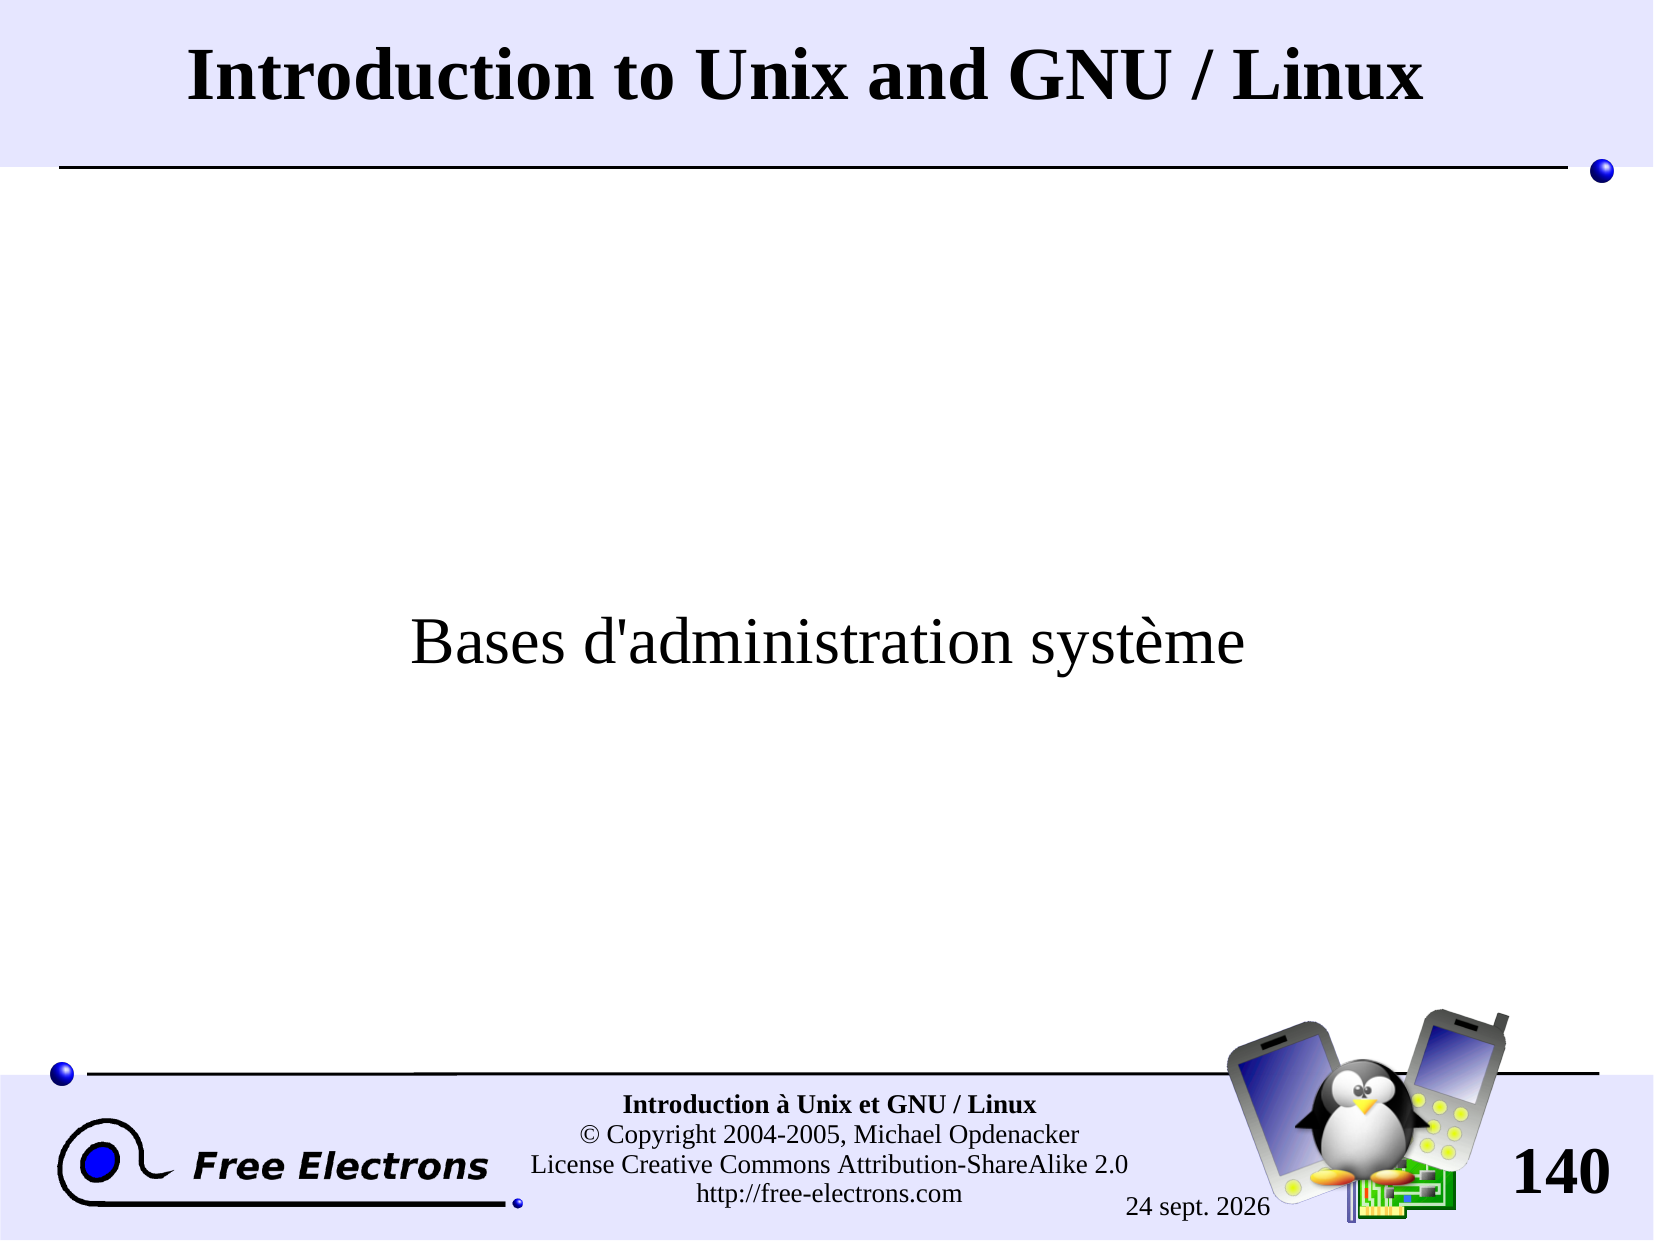

# Introduction to Unix and GNU / Linux
Bases d'administration système